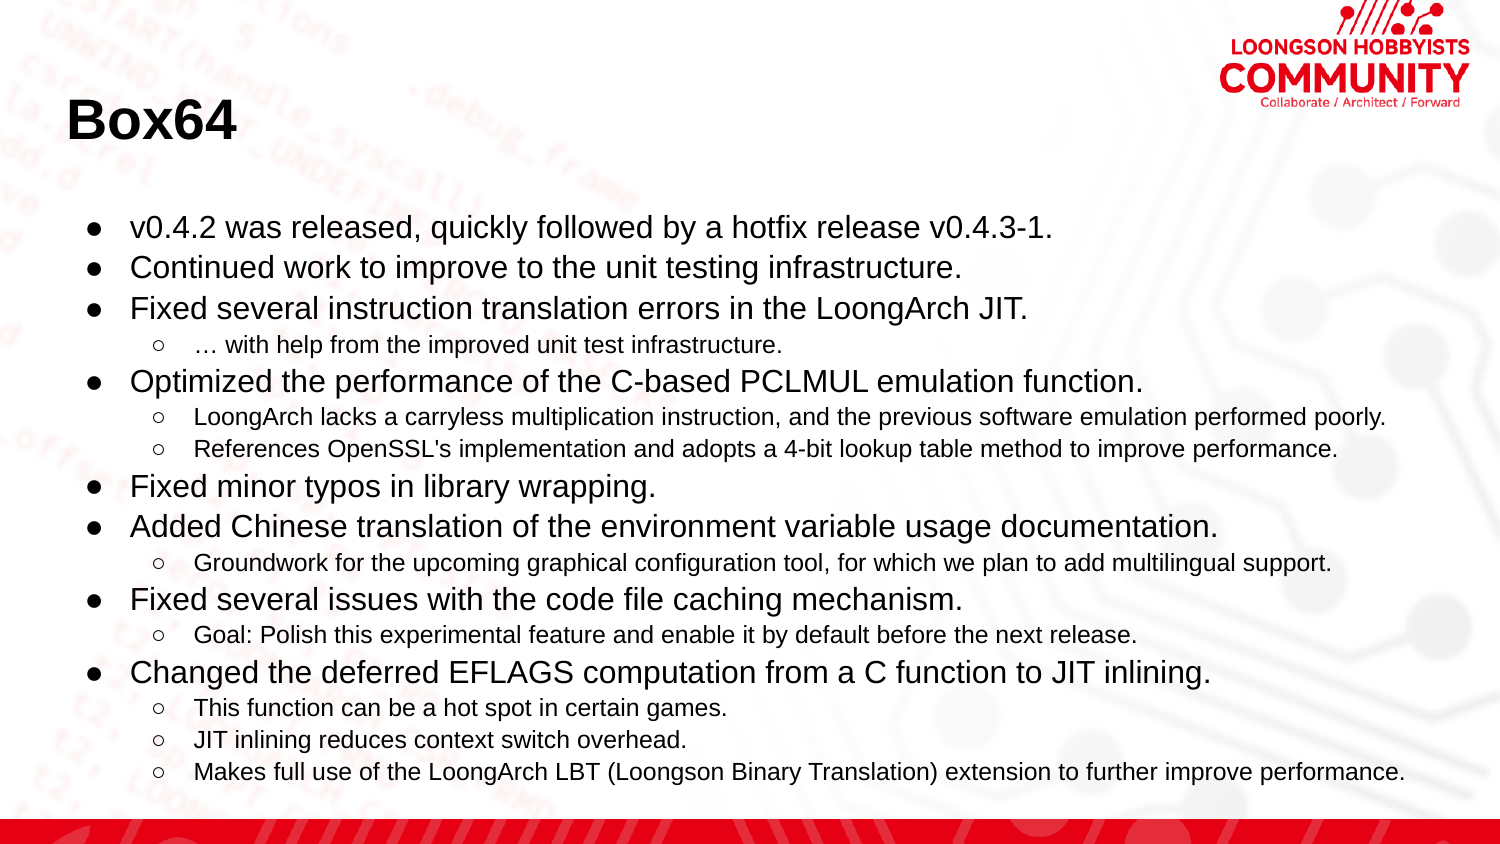

# Box64
v0.4.2 was released, quickly followed by a hotfix release v0.4.3-1.
Continued work to improve to the unit testing infrastructure.
Fixed several instruction translation errors in the LoongArch JIT.
… with help from the improved unit test infrastructure.
Optimized the performance of the C-based PCLMUL emulation function.
LoongArch lacks a carryless multiplication instruction, and the previous software emulation performed poorly.
References OpenSSL's implementation and adopts a 4-bit lookup table method to improve performance.
Fixed minor typos in library wrapping.
Added Chinese translation of the environment variable usage documentation.
Groundwork for the upcoming graphical configuration tool, for which we plan to add multilingual support.
Fixed several issues with the code file caching mechanism.
Goal: Polish this experimental feature and enable it by default before the next release.
Changed the deferred EFLAGS computation from a C function to JIT inlining.
This function can be a hot spot in certain games.
JIT inlining reduces context switch overhead.
Makes full use of the LoongArch LBT (Loongson Binary Translation) extension to further improve performance.